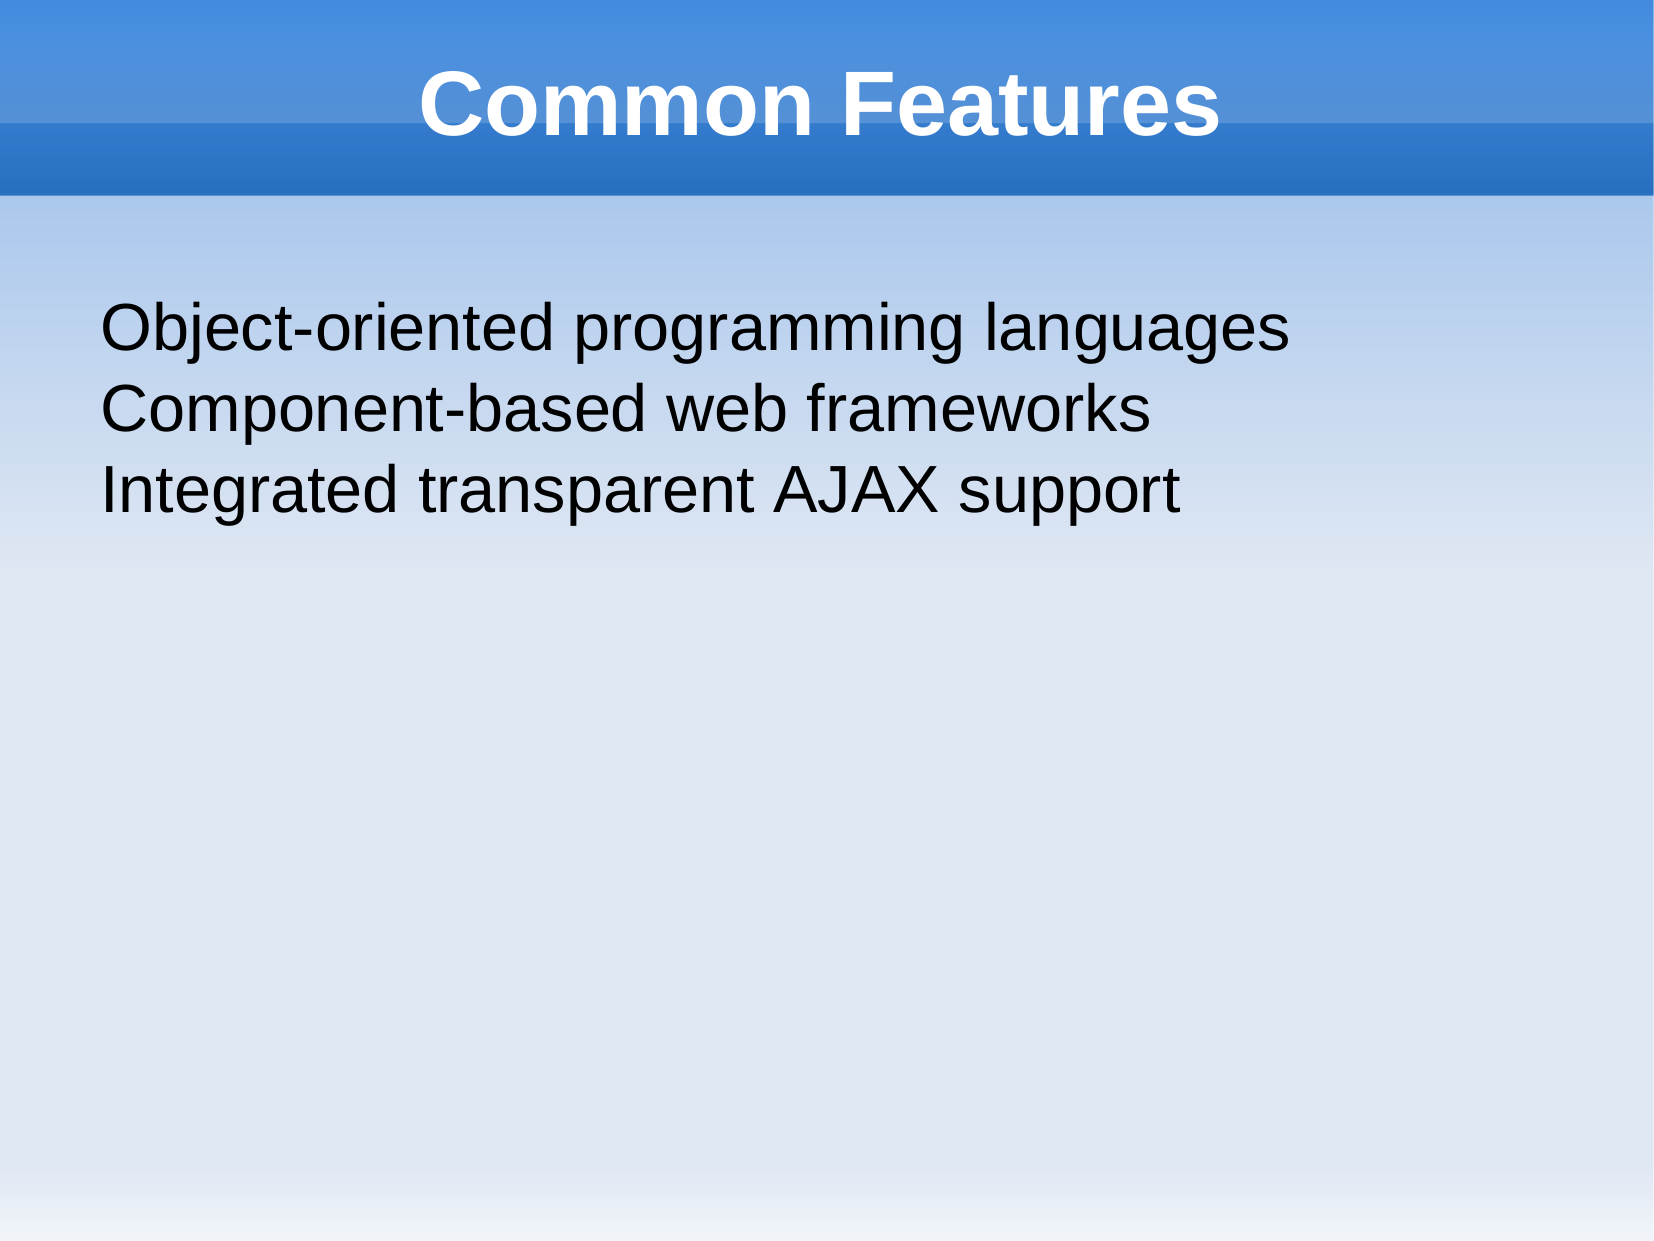

# Common Features
Object-oriented programming languages
Component-based web frameworks
Integrated transparent AJAX support